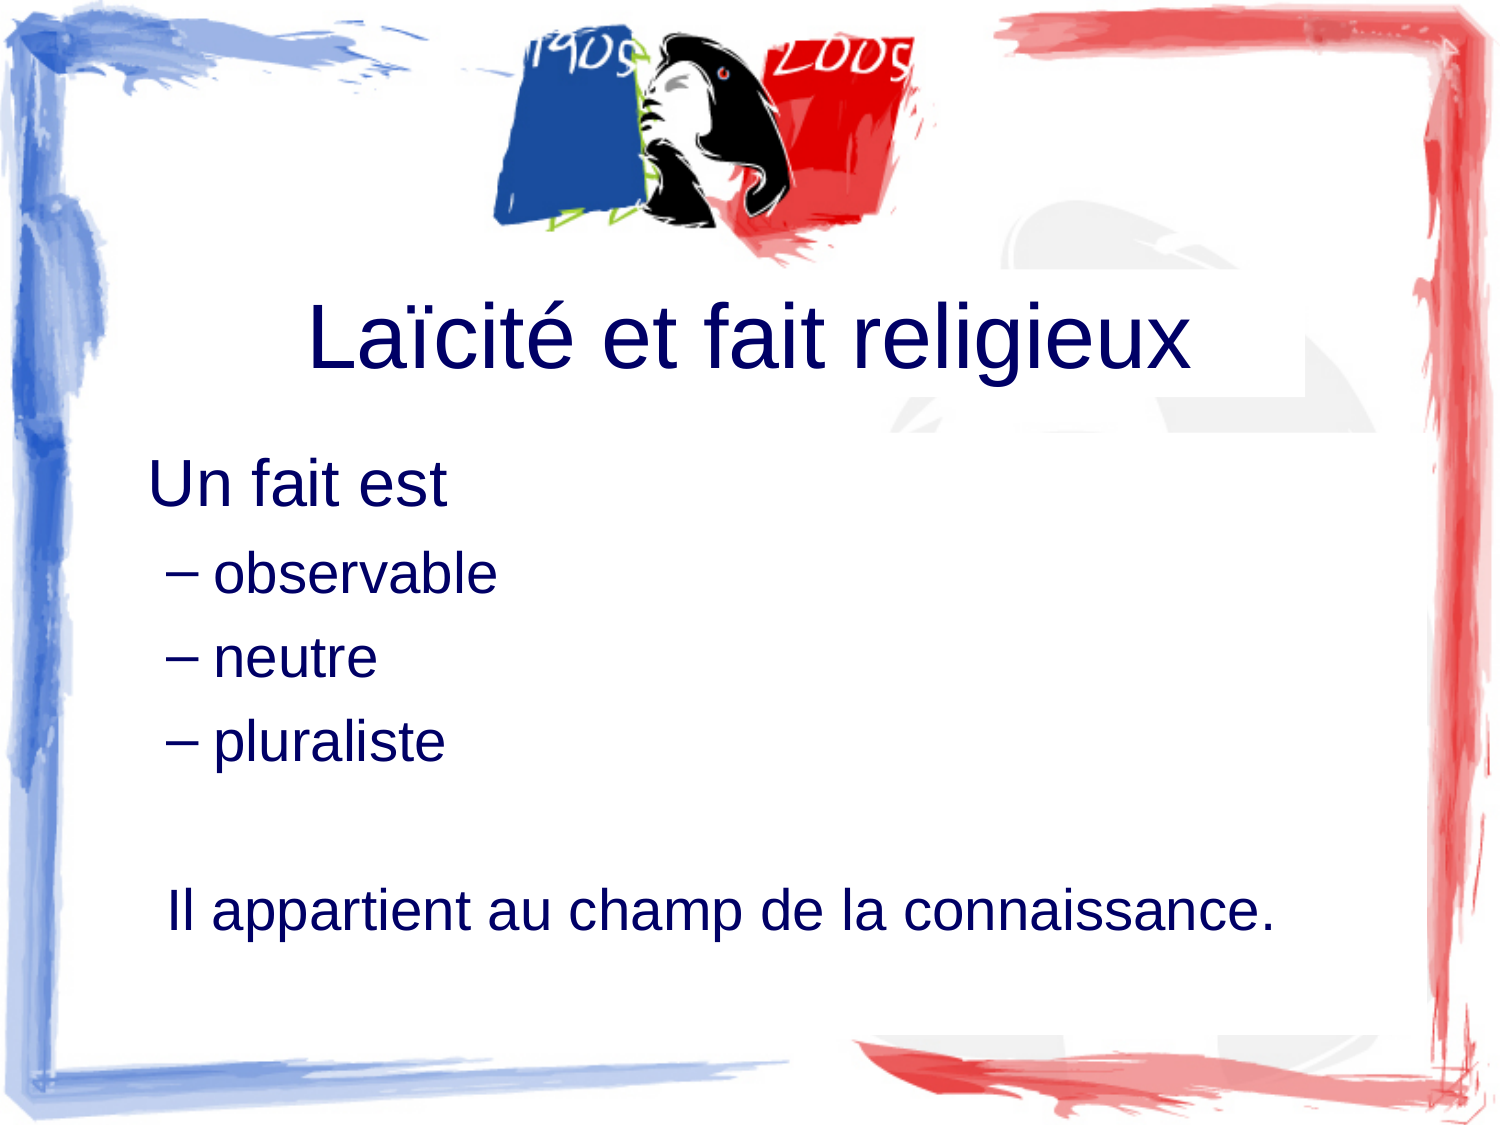

# Laïcité et fait religieux
	Un fait est
observable
neutre
pluraliste
Il appartient au champ de la connaissance.